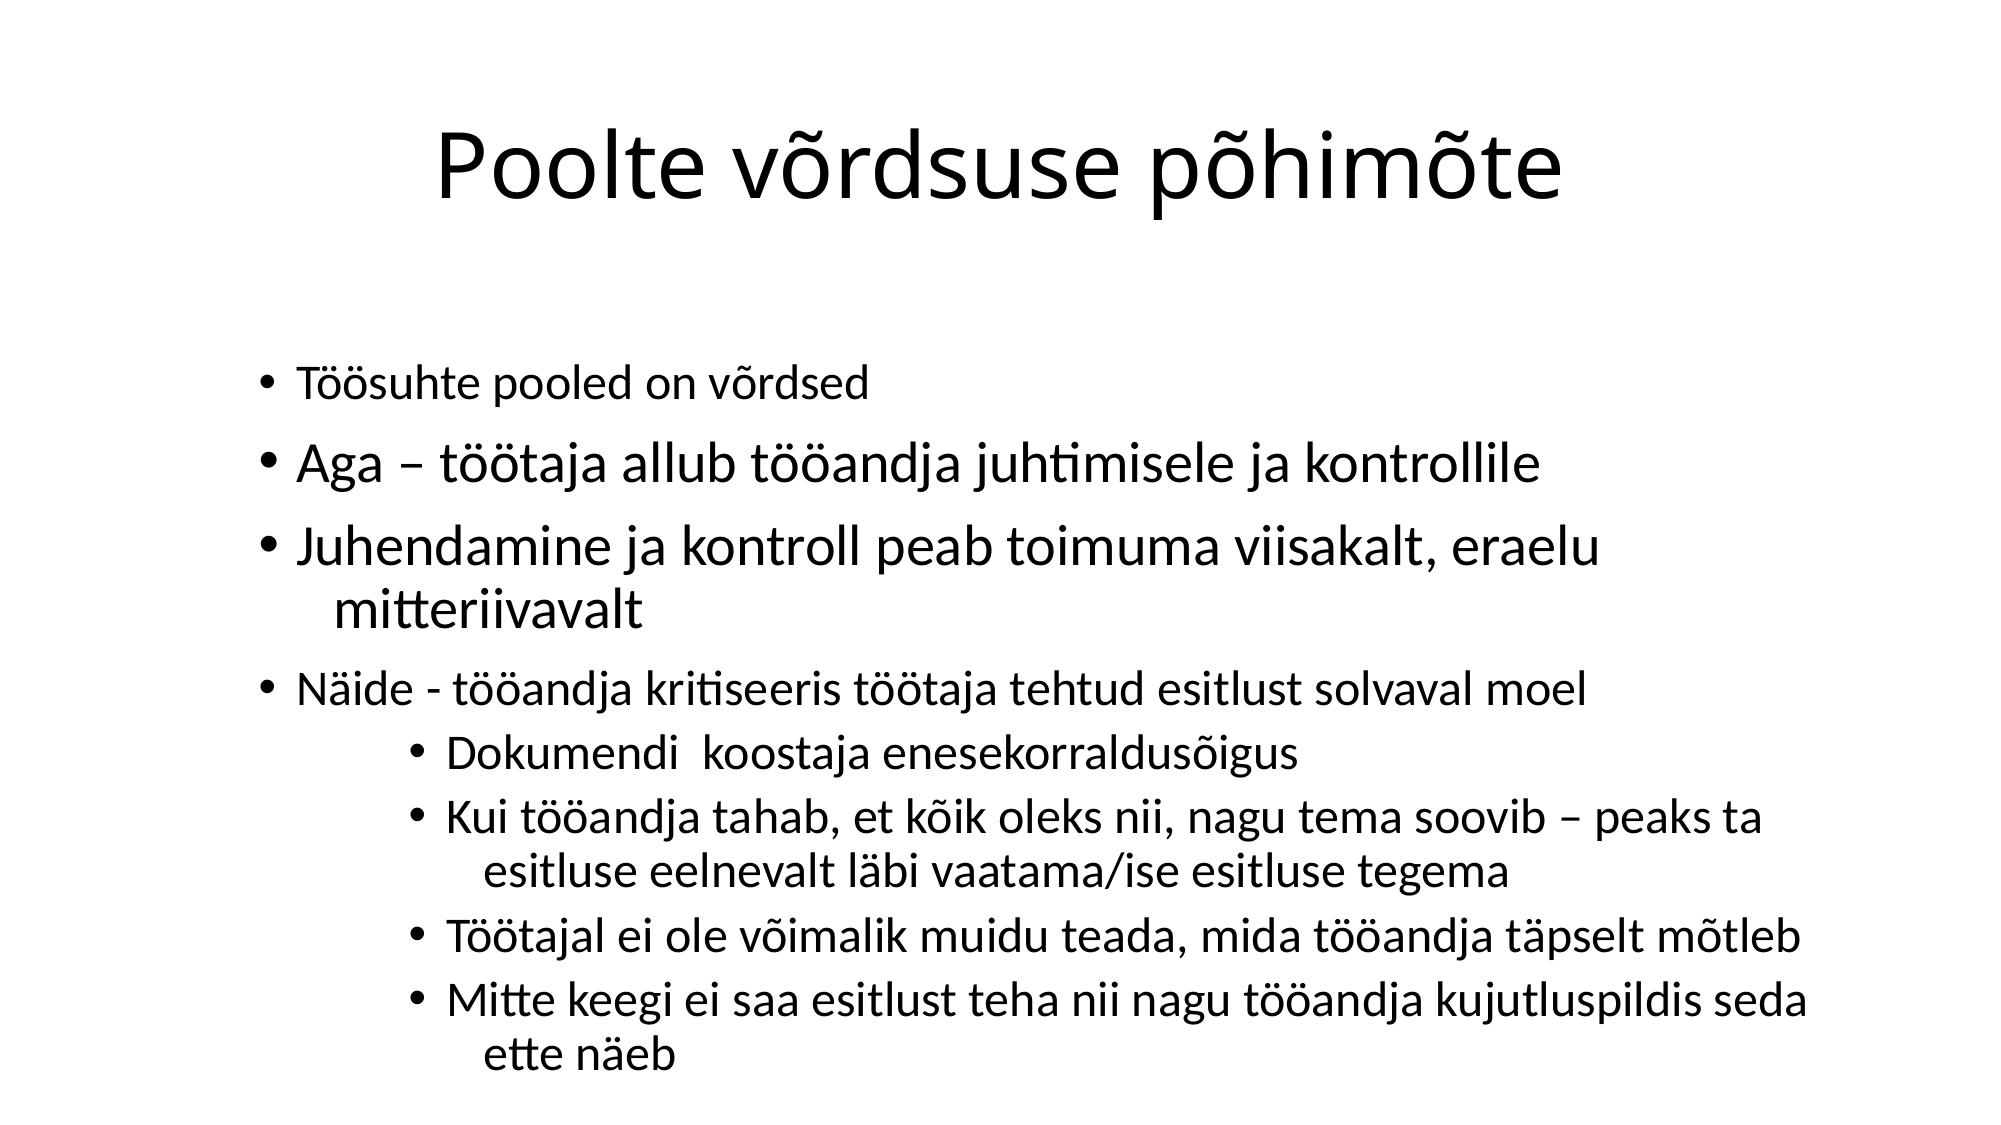

# Poolte võrdsuse põhimõte
Töösuhte pooled on võrdsed
Aga – töötaja allub tööandja juhtimisele ja kontrollile
Juhendamine ja kontroll peab toimuma viisakalt, eraelu mitteriivavalt
Näide - tööandja kritiseeris töötaja tehtud esitlust solvaval moel
Dokumendi koostaja enesekorraldusõigus
Kui tööandja tahab, et kõik oleks nii, nagu tema soovib – peaks ta esitluse eelnevalt läbi vaatama/ise esitluse tegema
Töötajal ei ole võimalik muidu teada, mida tööandja täpselt mõtleb
Mitte keegi ei saa esitlust teha nii nagu tööandja kujutluspildis seda ette näeb